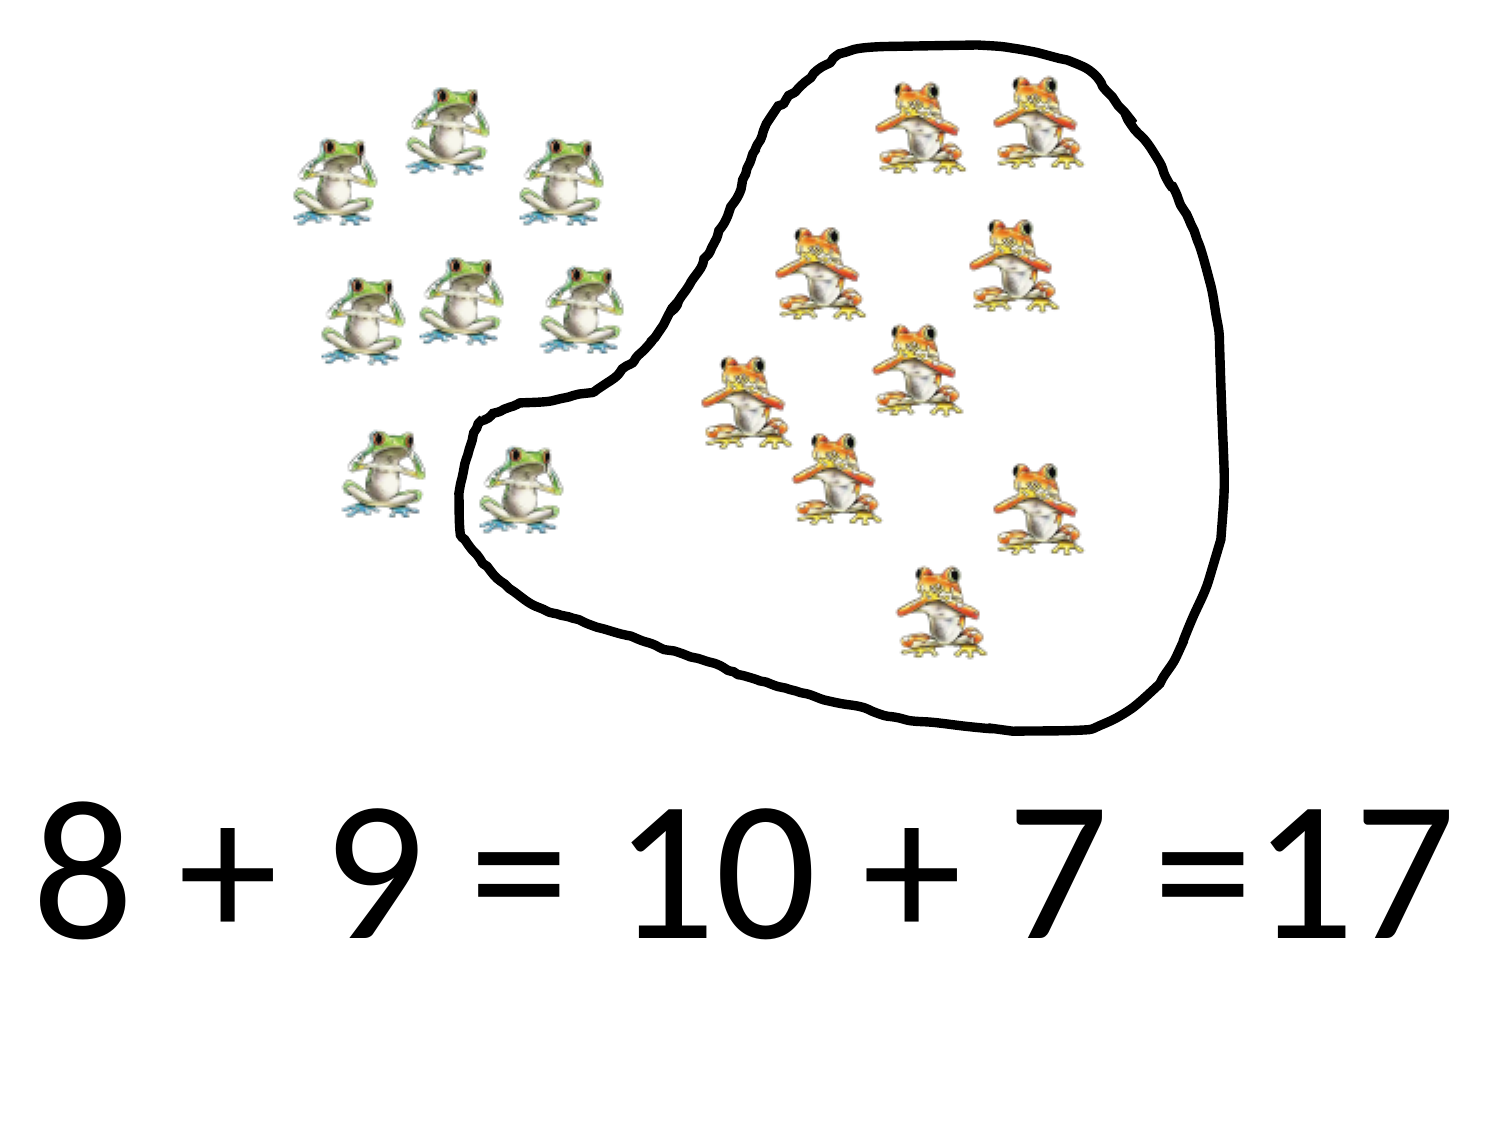

8 + 9 = 10 + 7 =17